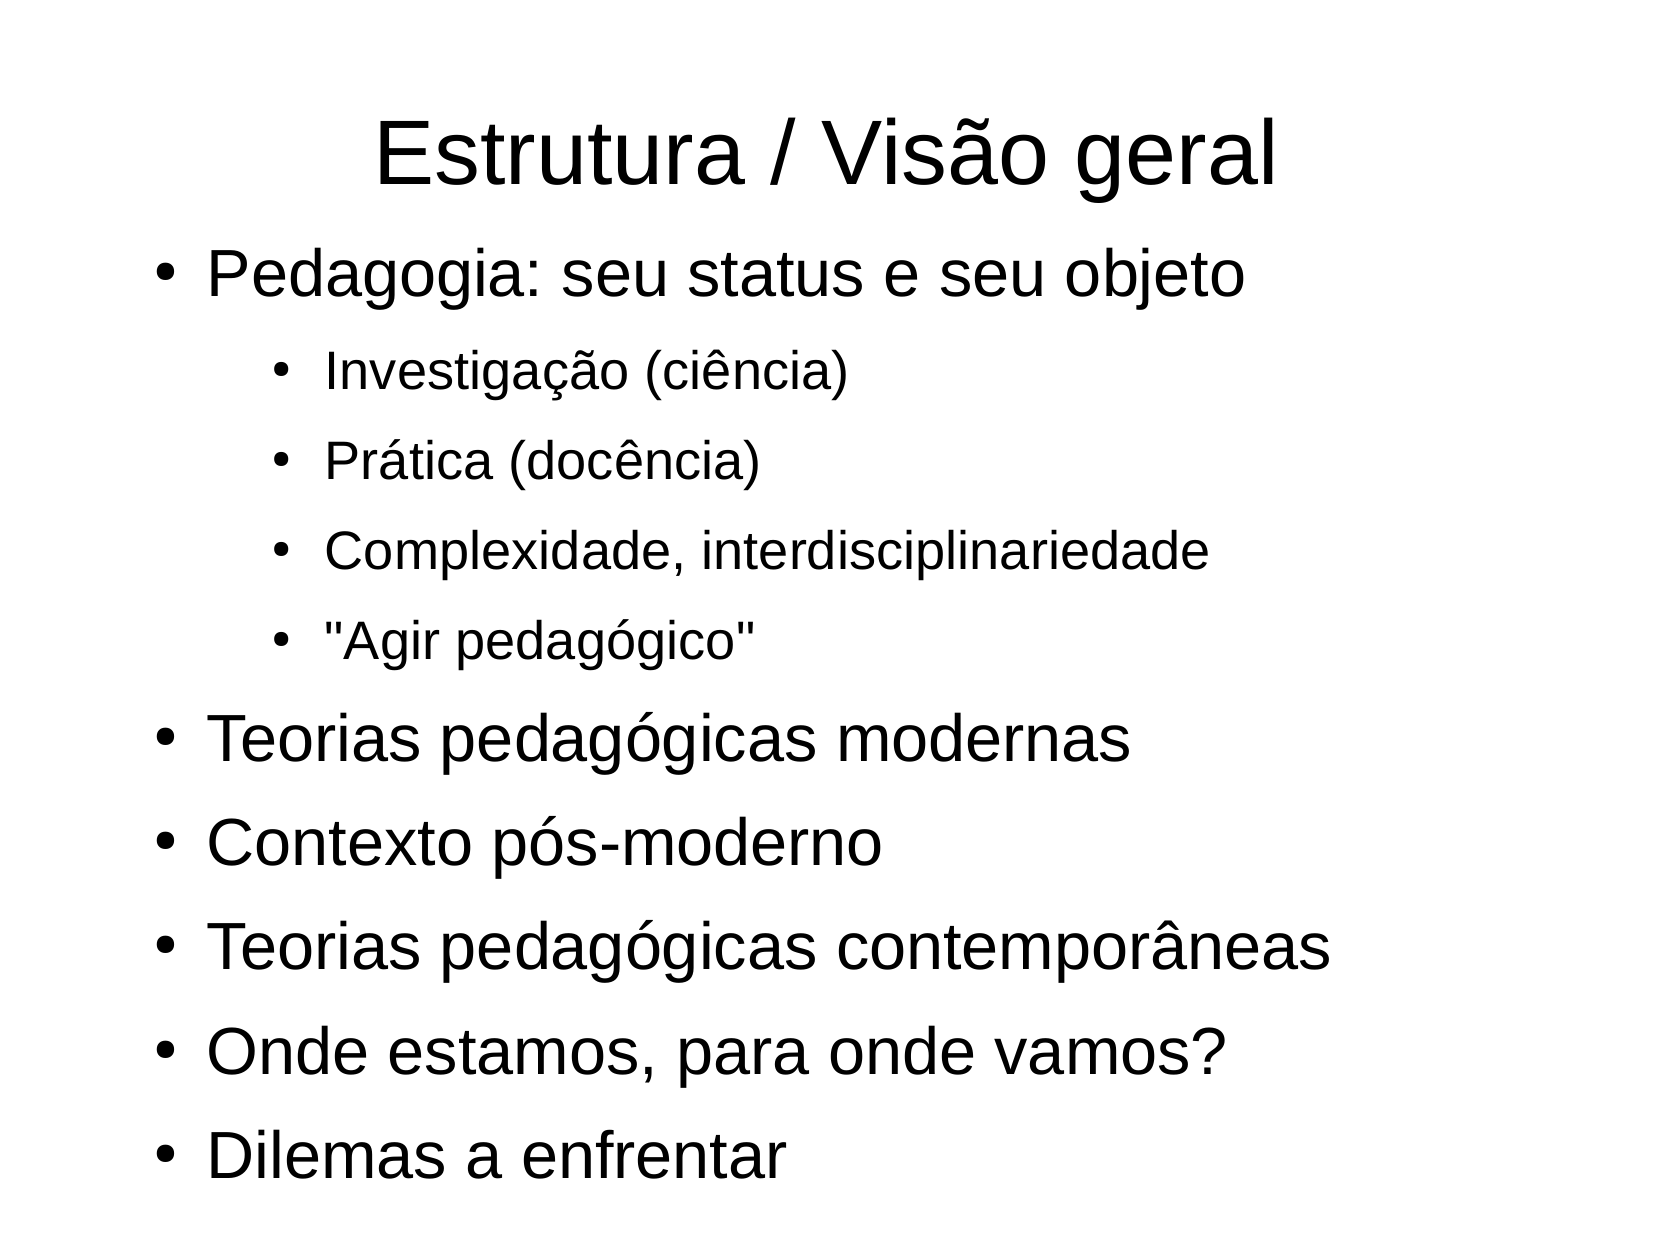

# Estrutura / Visão geral
Pedagogia: seu status e seu objeto
Investigação (ciência)
Prática (docência)
Complexidade, interdisciplinariedade
"Agir pedagógico"
Teorias pedagógicas modernas
Contexto pós-moderno
Teorias pedagógicas contemporâneas
Onde estamos, para onde vamos?
Dilemas a enfrentar